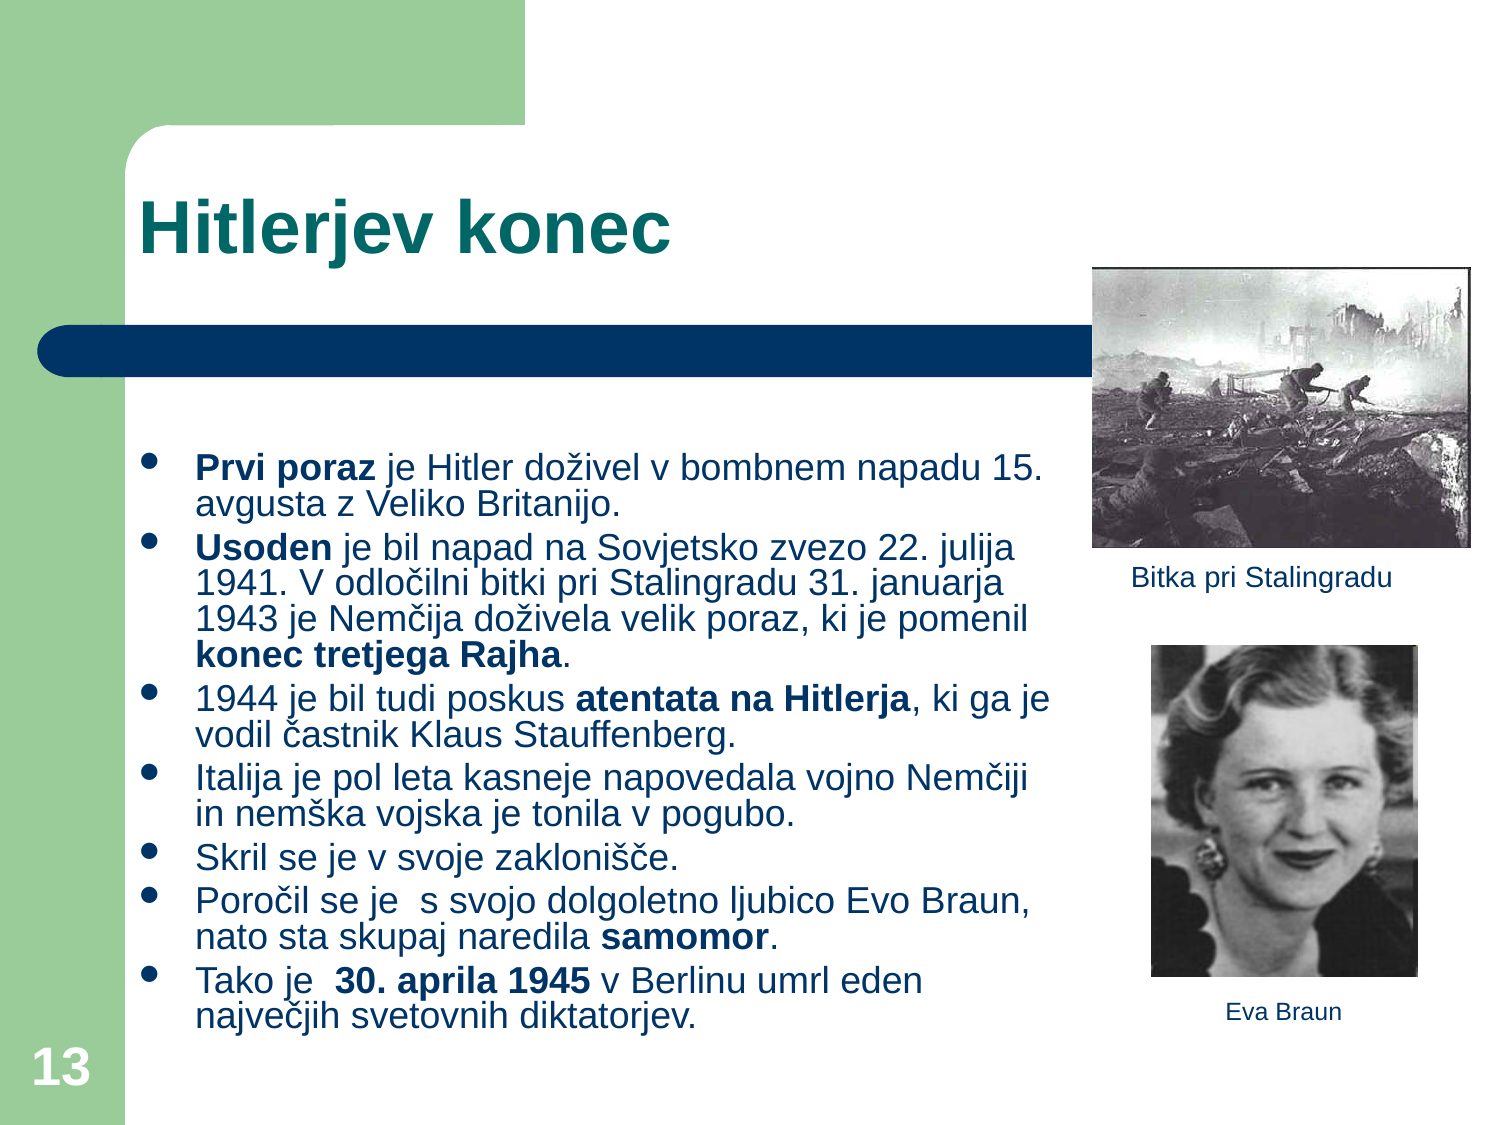

# Hitlerjev konec
Prvi poraz je Hitler doživel v bombnem napadu 15. avgusta z Veliko Britanijo.
Usoden je bil napad na Sovjetsko zvezo 22. julija 1941. V odločilni bitki pri Stalingradu 31. januarja 1943 je Nemčija doživela velik poraz, ki je pomenil konec tretjega Rajha.
1944 je bil tudi poskus atentata na Hitlerja, ki ga je vodil častnik Klaus Stauffenberg.
Italija je pol leta kasneje napovedala vojno Nemčiji in nemška vojska je tonila v pogubo.
Skril se je v svoje zaklonišče.
Poročil se je s svojo dolgoletno ljubico Evo Braun, nato sta skupaj naredila samomor.
Tako je 30. aprila 1945 v Berlinu umrl eden največjih svetovnih diktatorjev.
Bitka pri Stalingradu
Eva Braun